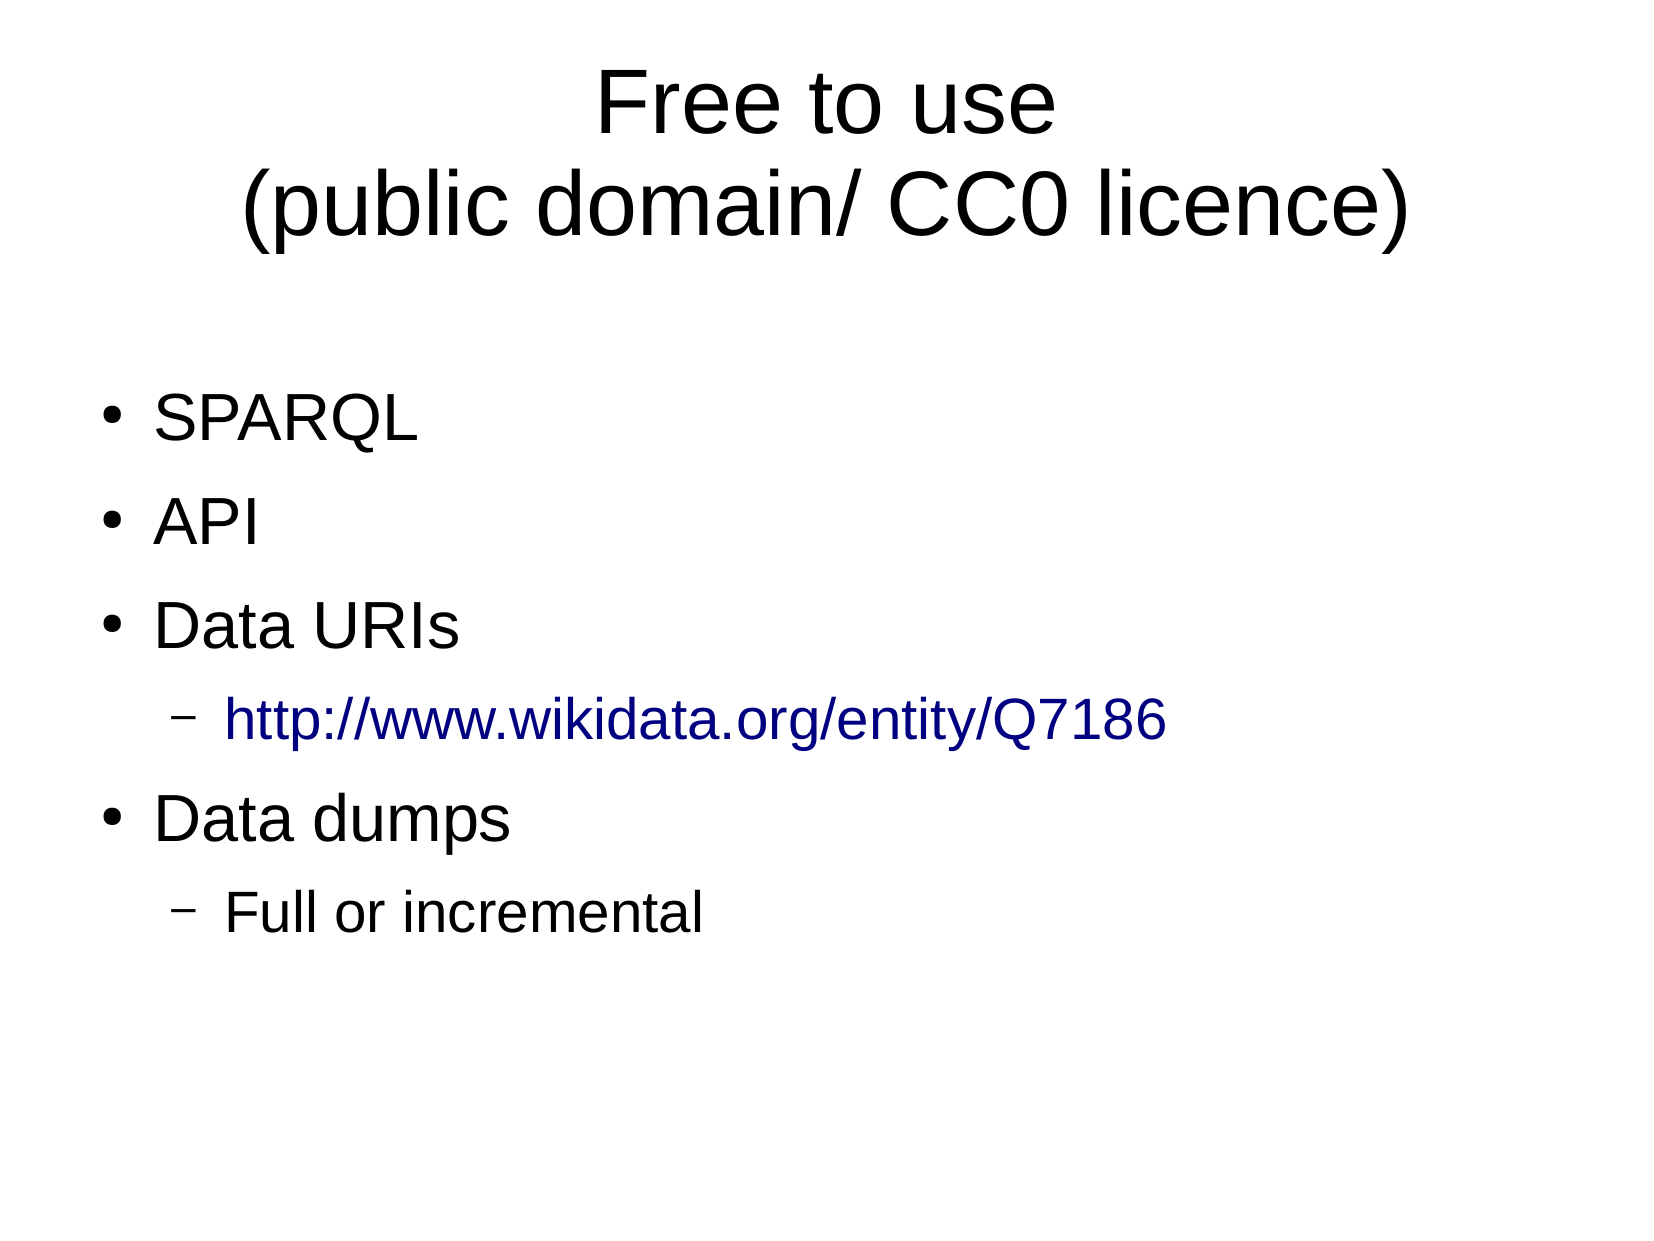

# Free to use (public domain/ CC0 licence)
SPARQL
API
Data URIs
http://www.wikidata.org/entity/Q7186
Data dumps
Full or incremental